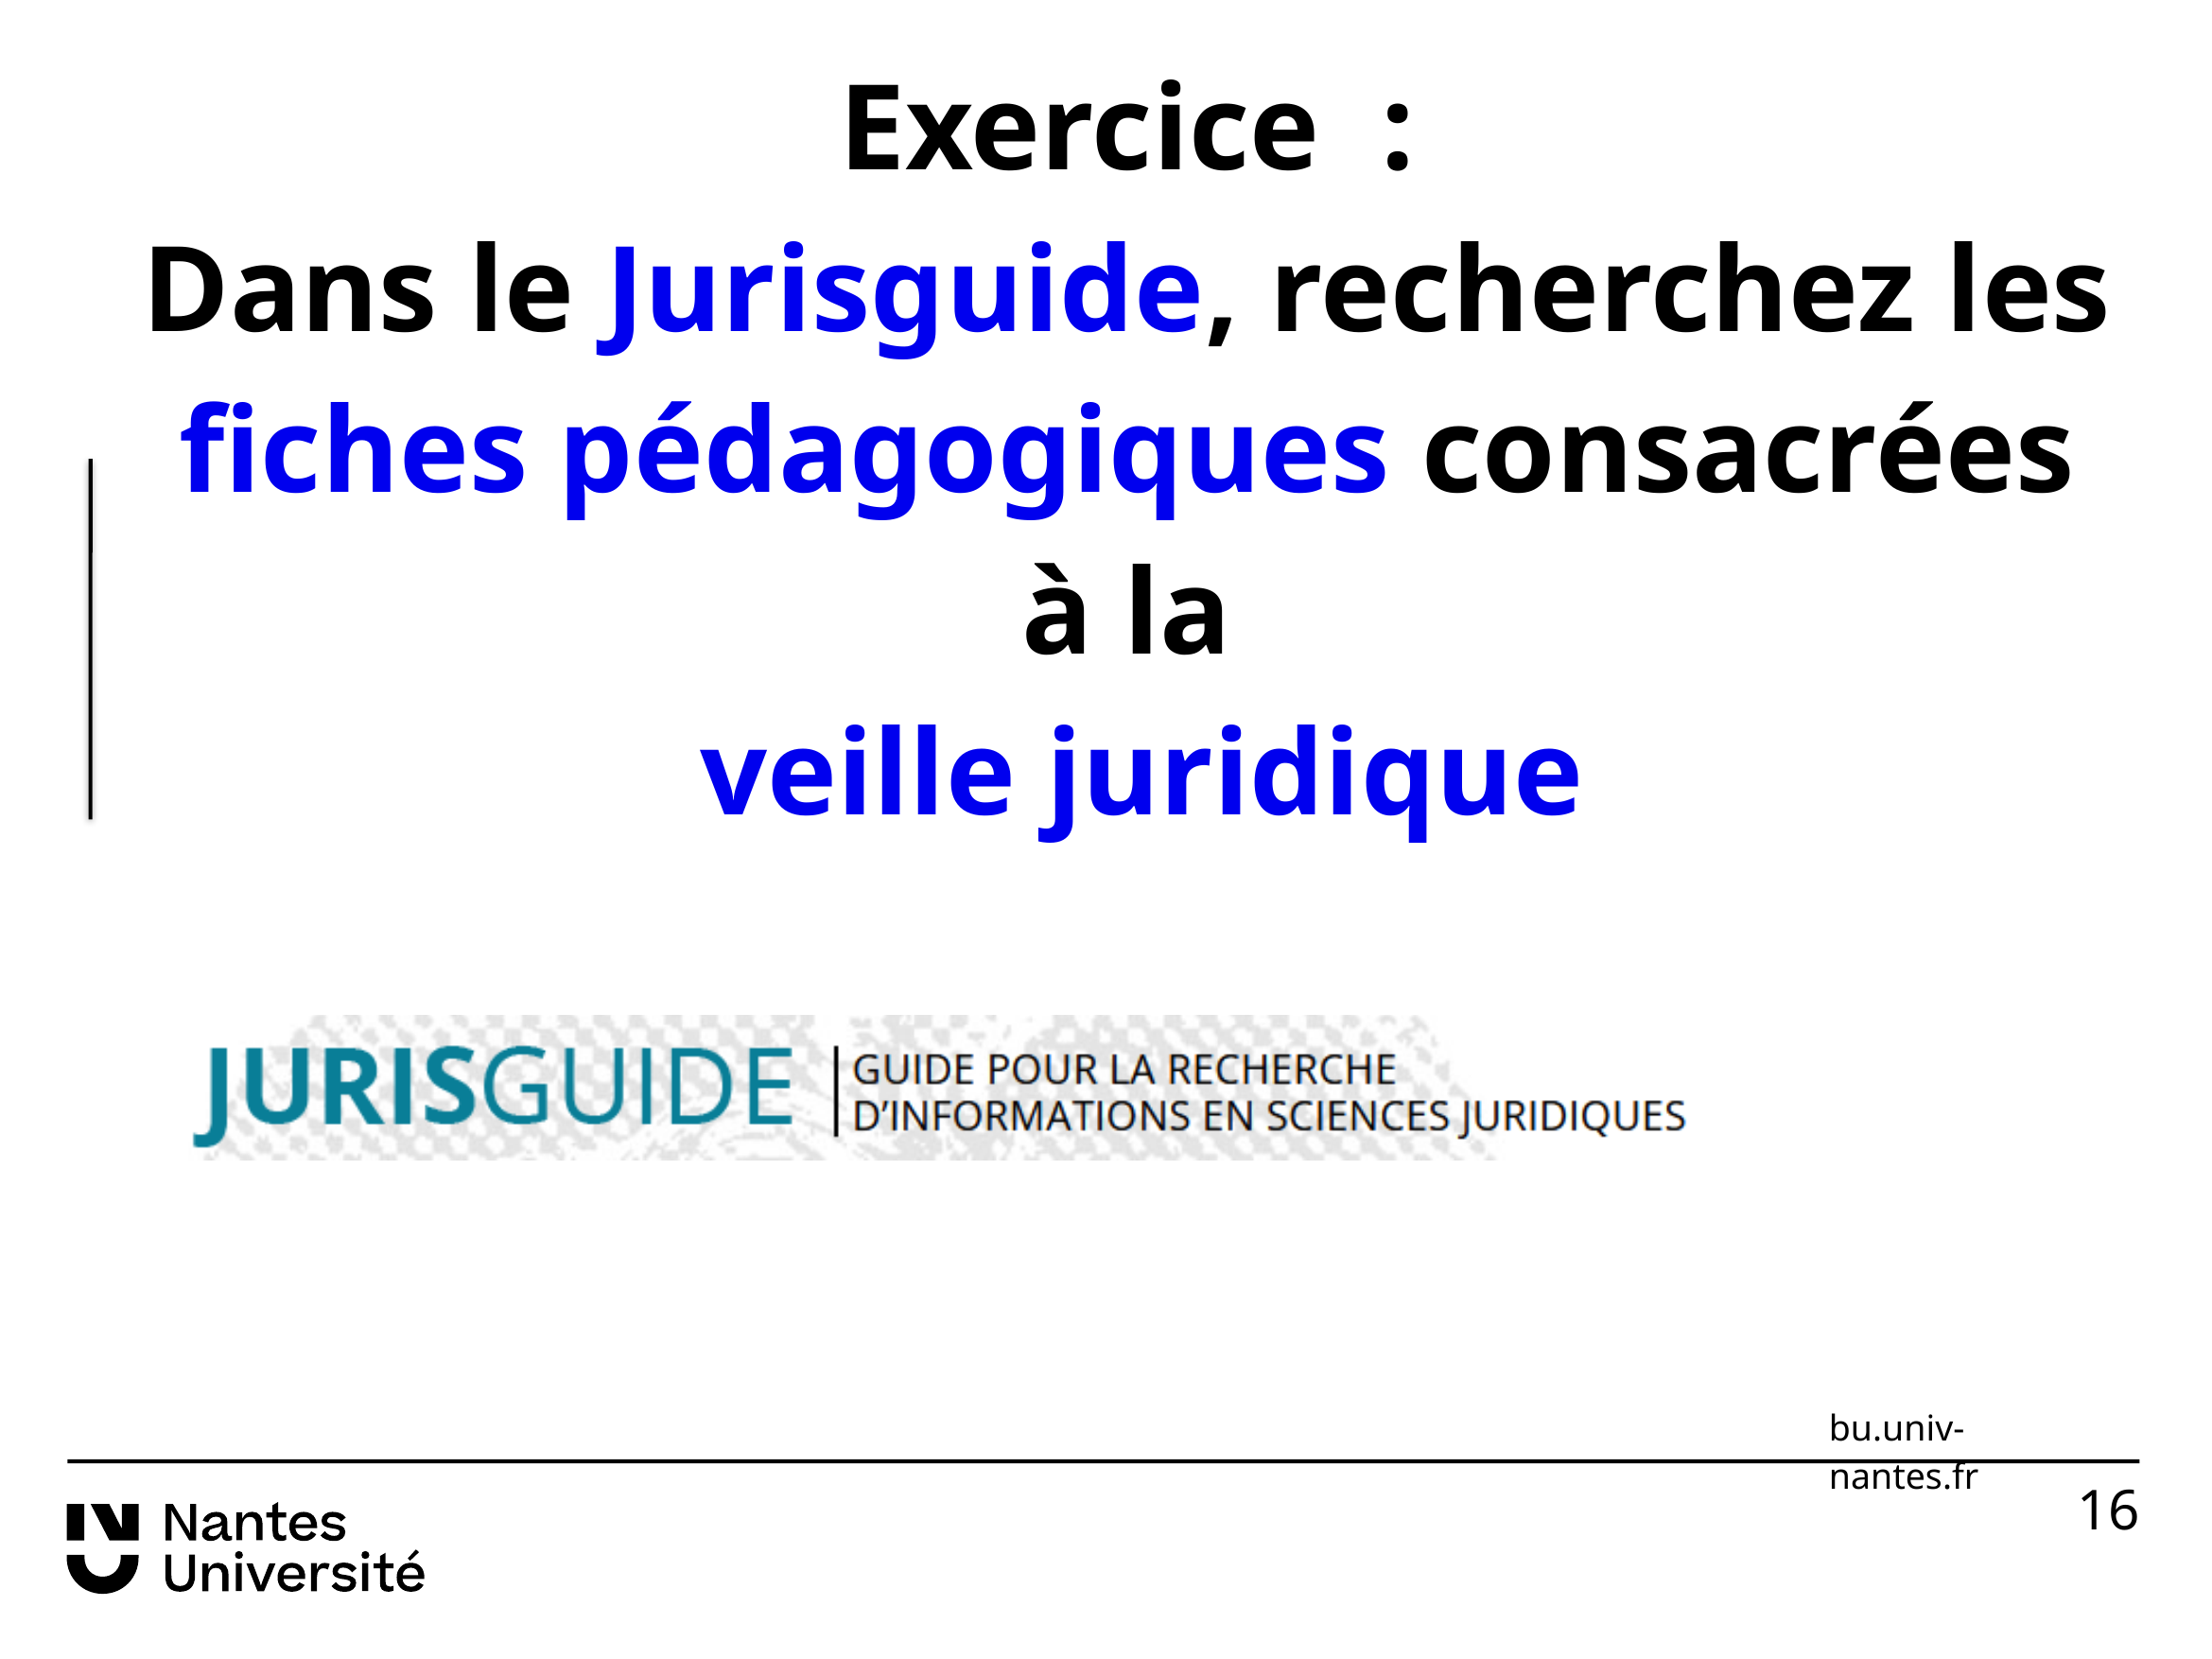

# Exercice : Dans le Jurisguide, recherchez les fiches pédagogiques consacrées à la veille juridique
bu.univ-nantes.fr